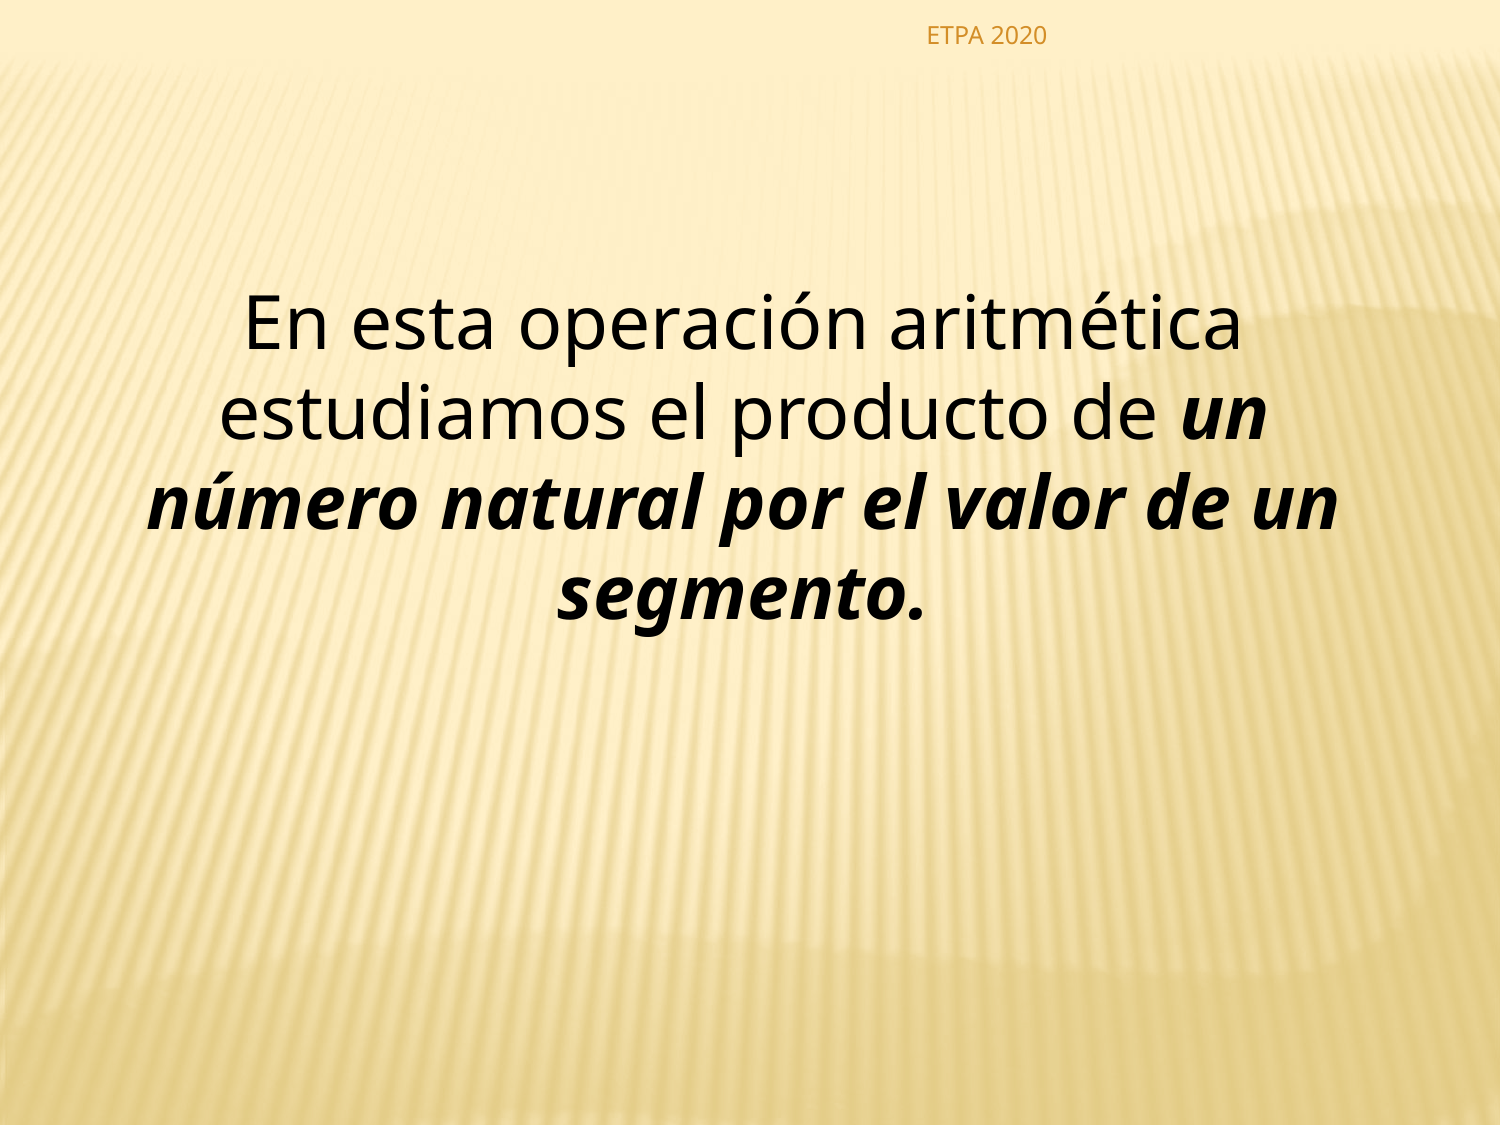

ETPA 2020
En esta operación aritmética estudiamos el producto de un número natural por el valor de un segmento.